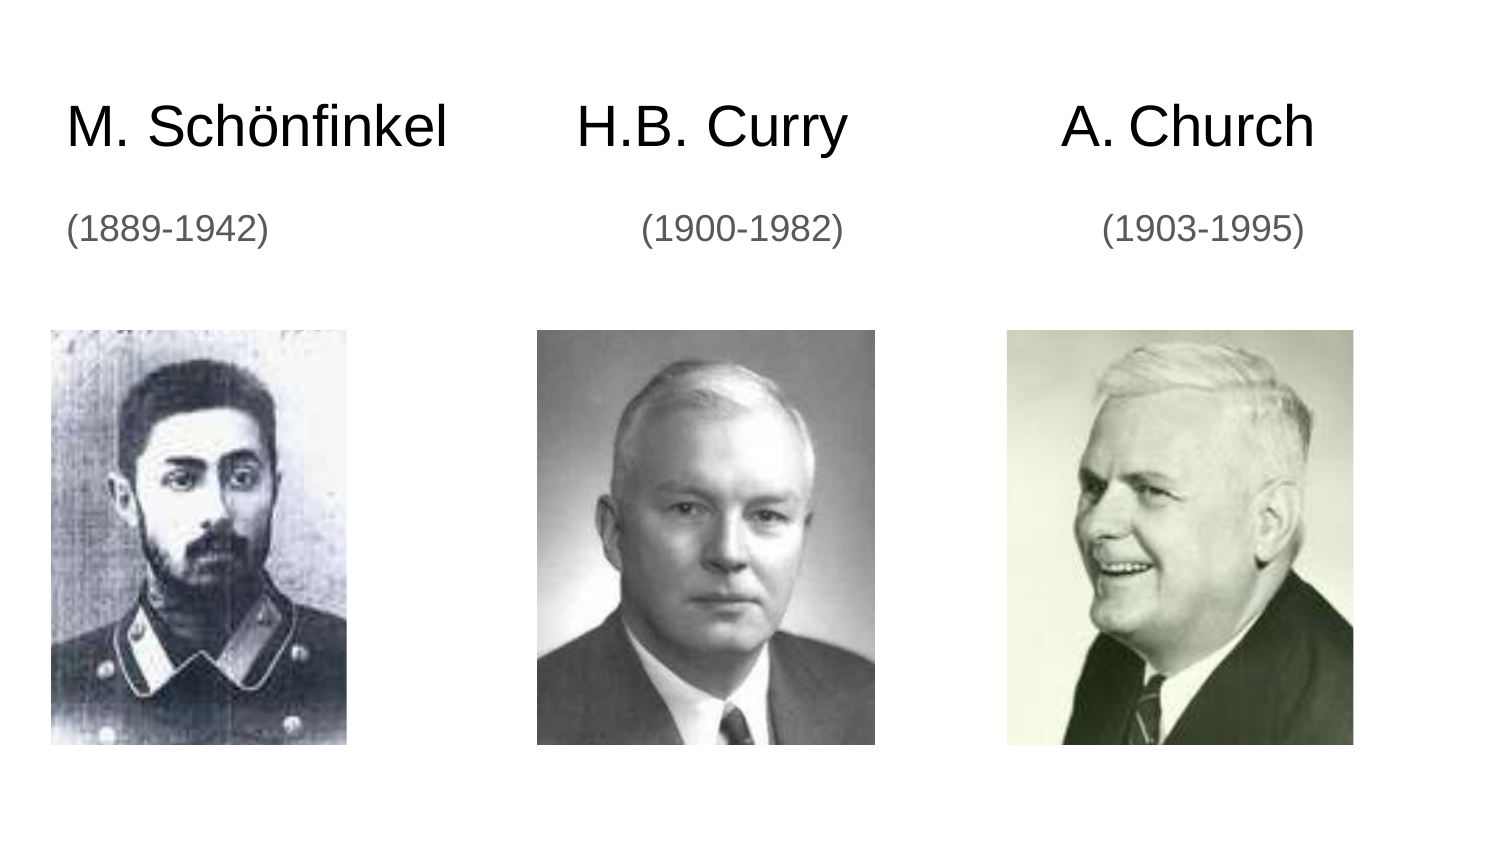

# M. Schönfinkel
H.B. Curry
Church
(1889-1942)
(1900-1982)
(1903-1995)